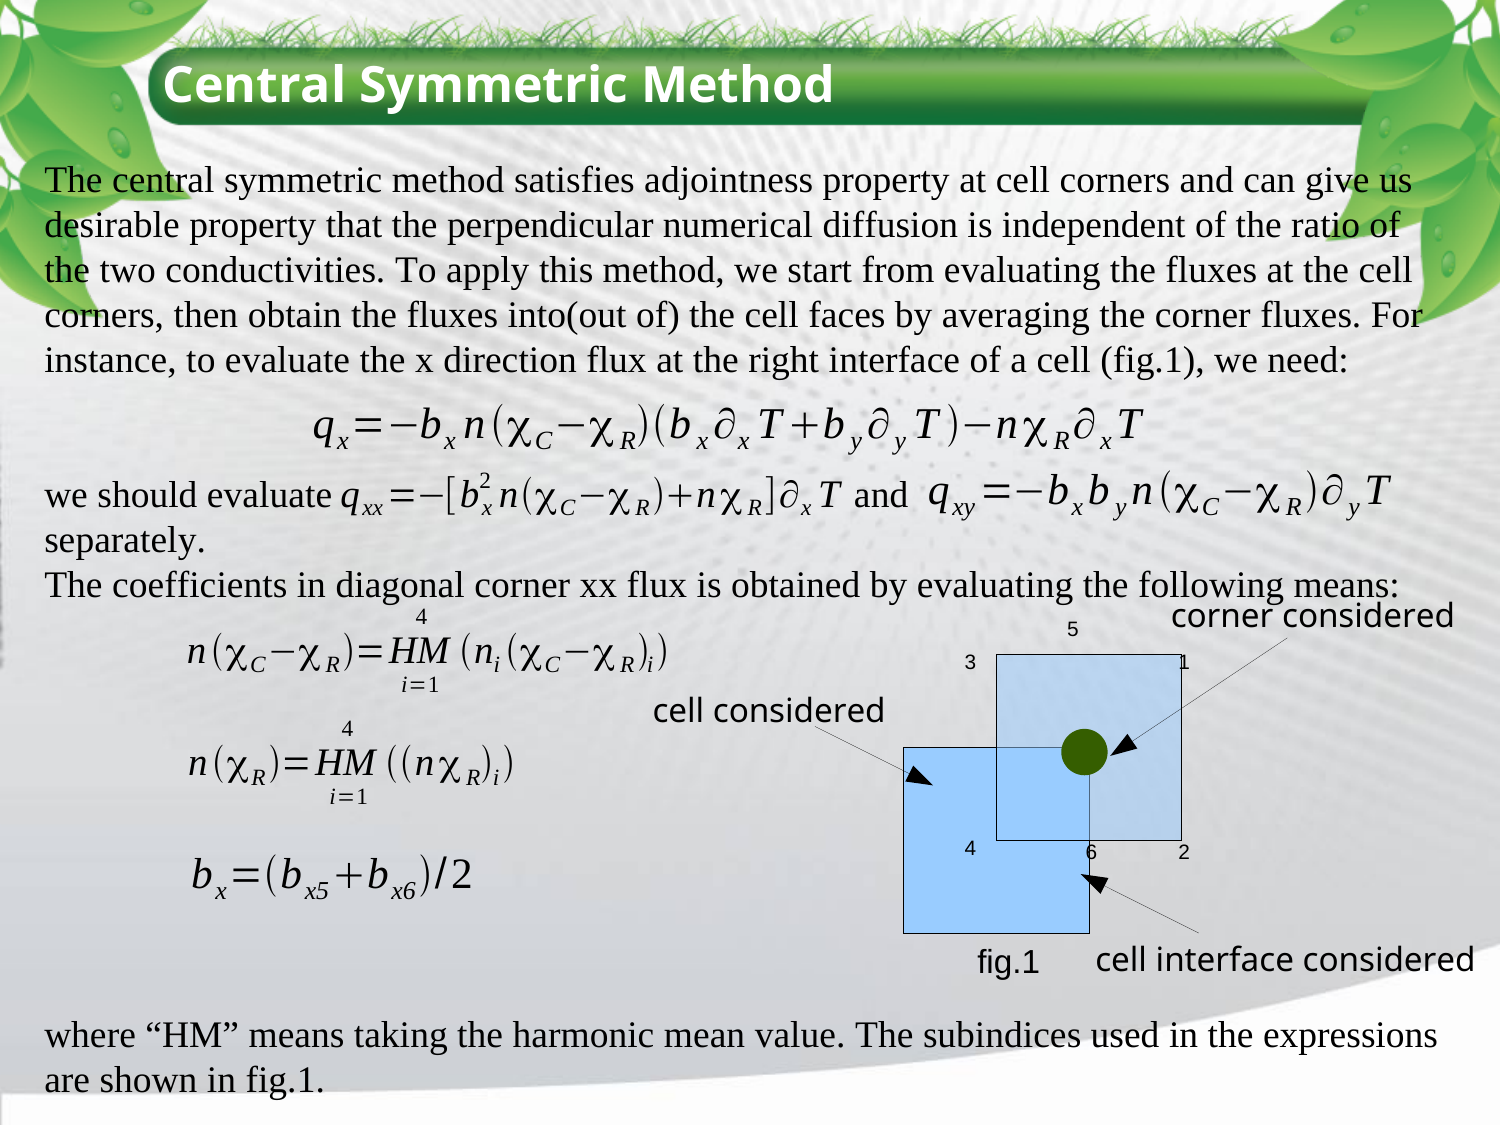

Central Symmetric Method
The central symmetric method satisfies adjointness property at cell corners and can give us
desirable property that the perpendicular numerical diffusion is independent of the ratio of
the two conductivities. To apply this method, we start from evaluating the fluxes at the cell
corners, then obtain the fluxes into(out of) the cell faces by averaging the corner fluxes. For
instance, to evaluate the x direction flux at the right interface of a cell (fig.1), we need:
we should evaluate and
separately.
The coefficients in diagonal corner xx flux is obtained by evaluating the following means:
where “HM” means taking the harmonic mean value. The subindices used in the expressions
are shown in fig.1.
corner considered
5
3
1
4
6
2
cell considered
cell interface considered
fig.1